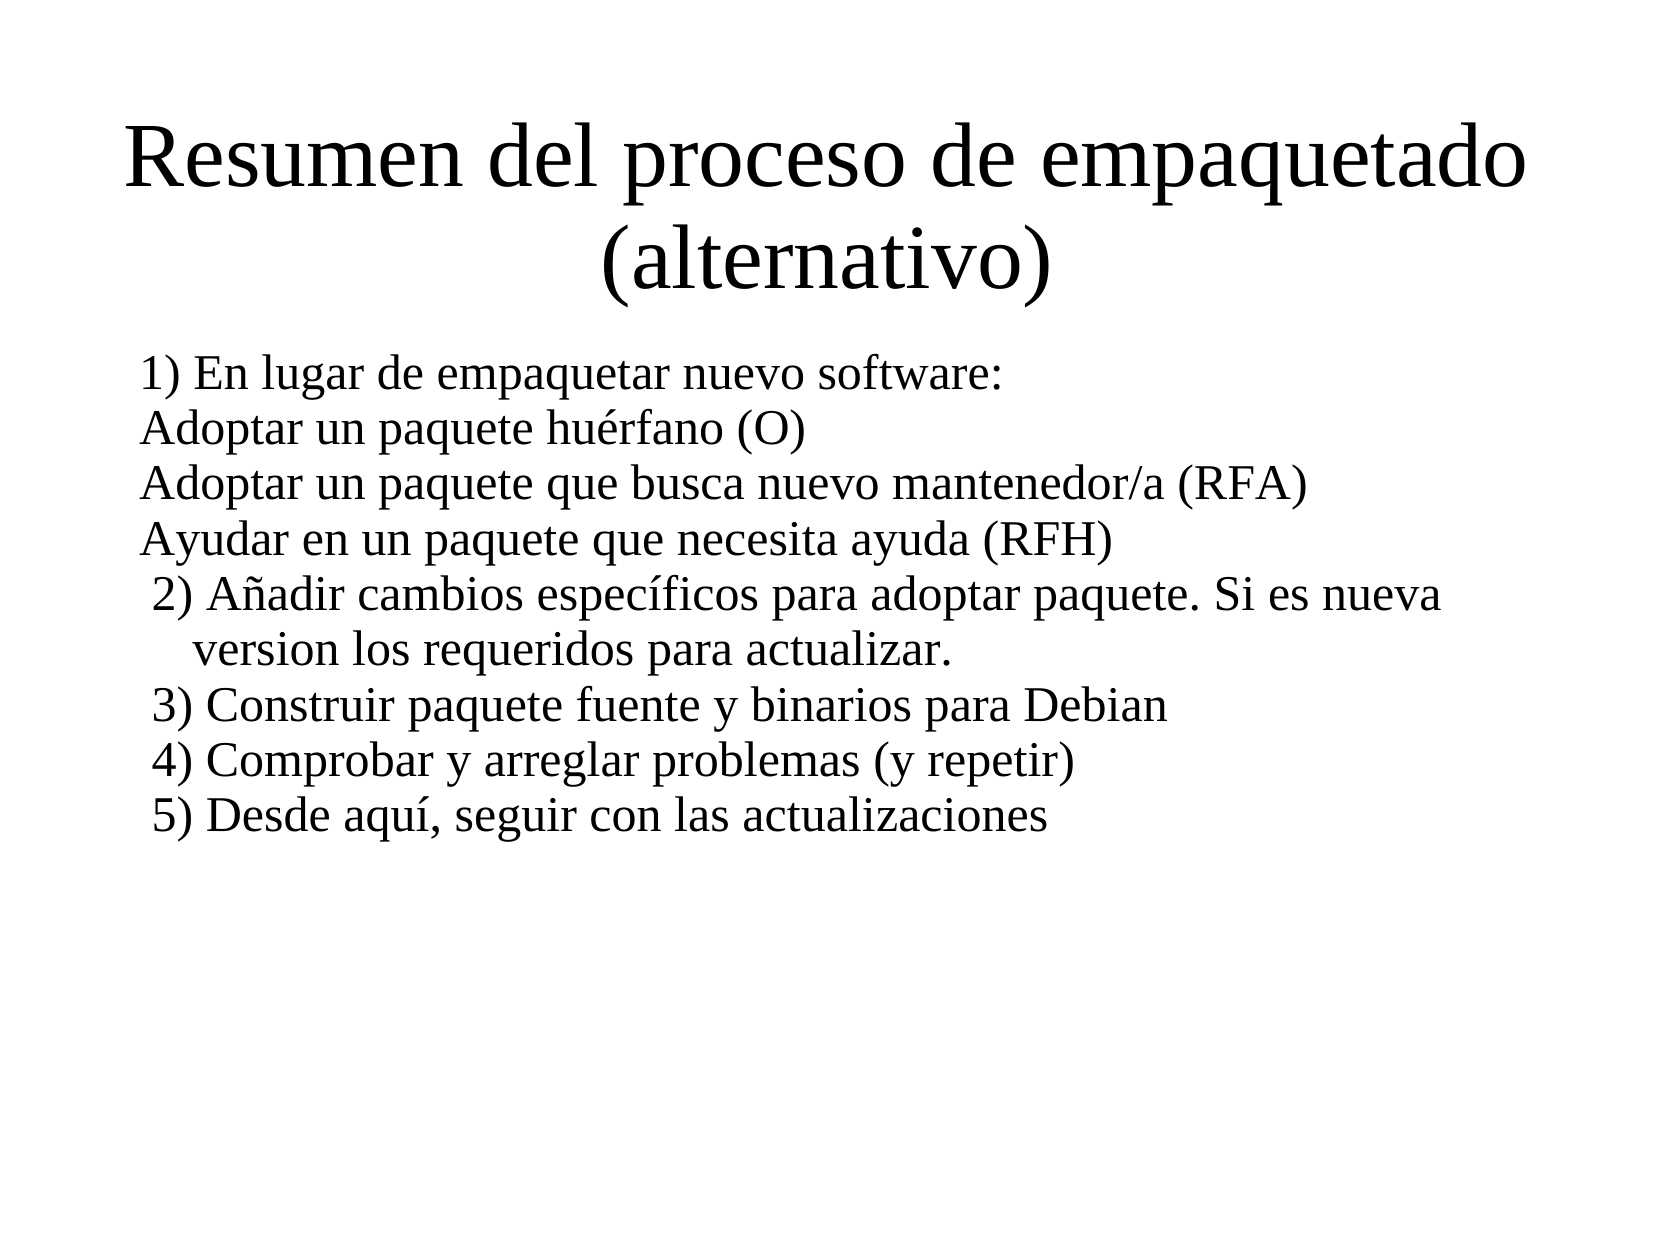

# Resumen del proceso de empaquetado (alternativo)
1) En lugar de empaquetar nuevo software:
Adoptar un paquete huérfano (O)
Adoptar un paquete que busca nuevo mantenedor/a (RFA)
Ayudar en un paquete que necesita ayuda (RFH)
 2) Añadir cambios específicos para adoptar paquete. Si es nueva version los requeridos para actualizar.
 3) Construir paquete fuente y binarios para Debian
 4) Comprobar y arreglar problemas (y repetir)
 5) Desde aquí, seguir con las actualizaciones